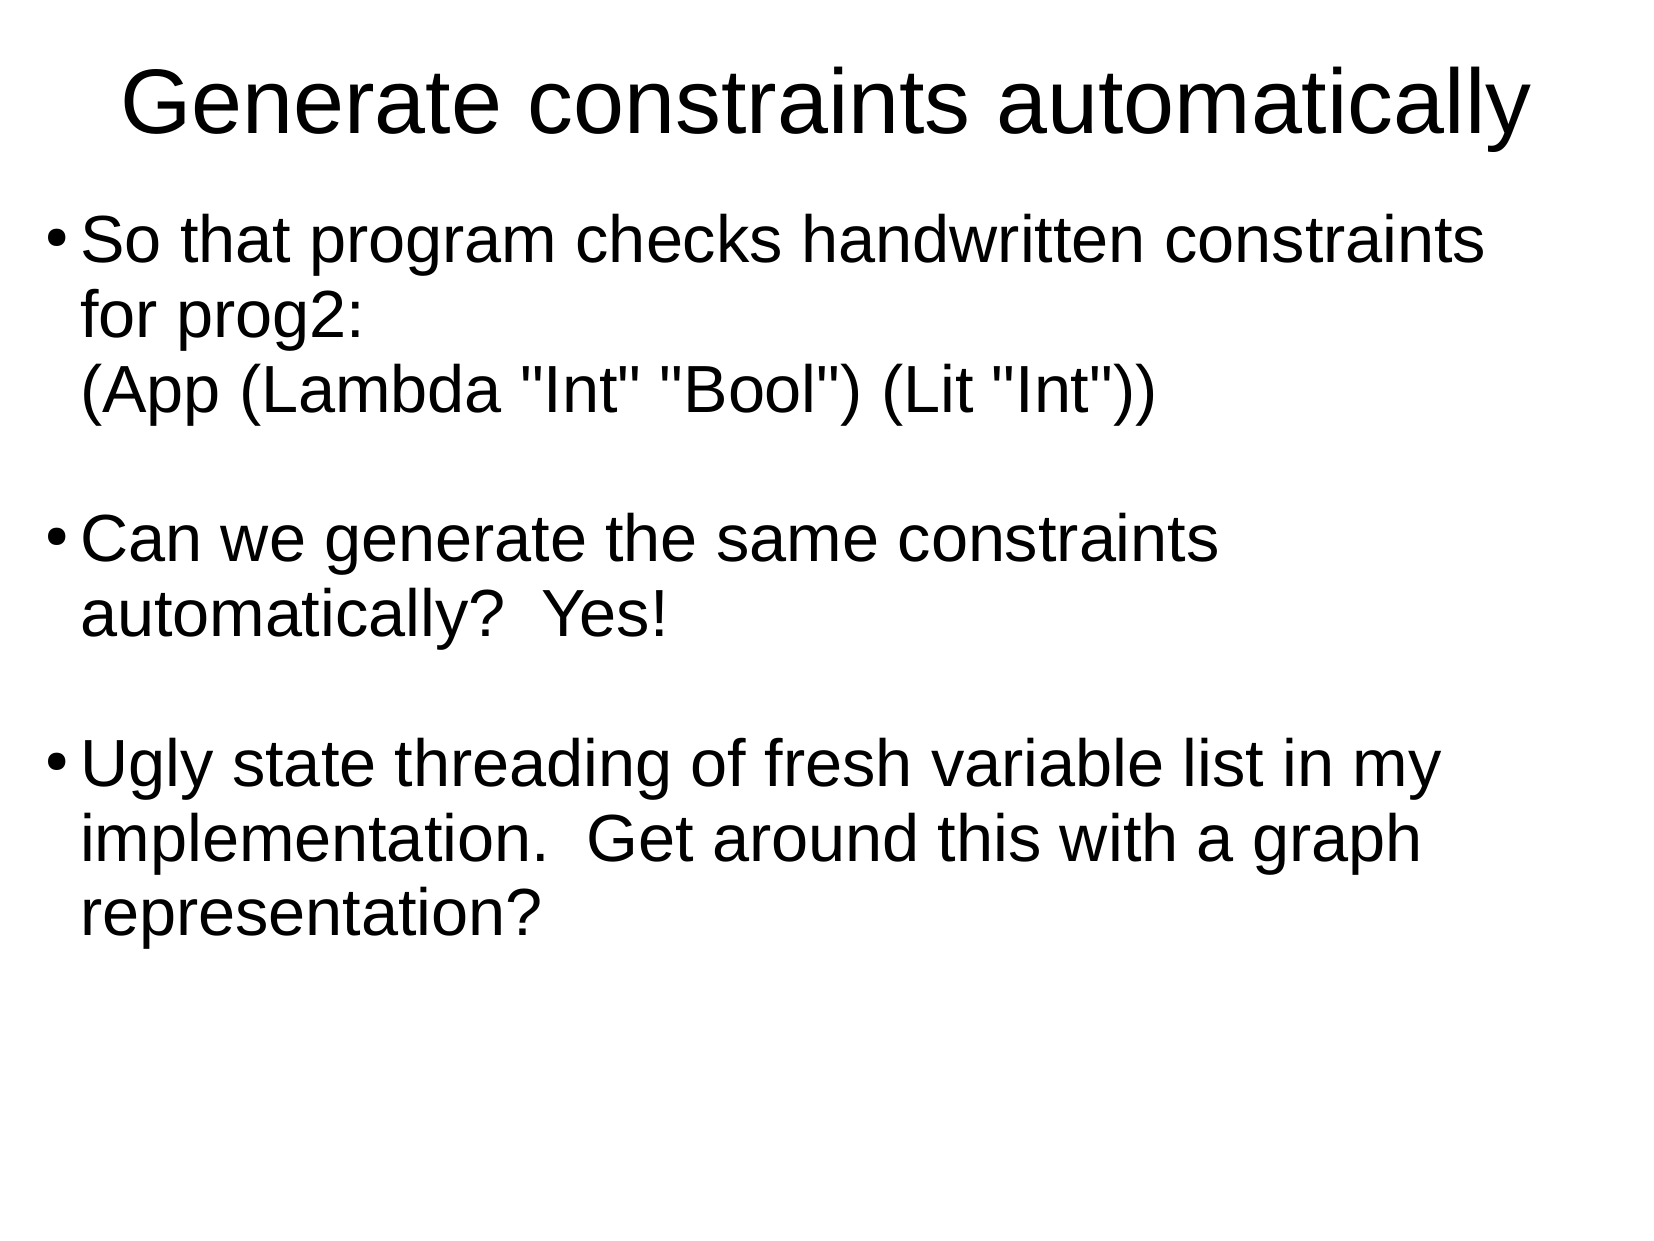

# Generate constraints automatically
So that program checks handwritten constraints for prog2:
(App (Lambda "Int" "Bool") (Lit "Int"))
Can we generate the same constraints automatically? Yes!
Ugly state threading of fresh variable list in my implementation. Get around this with a graph representation?